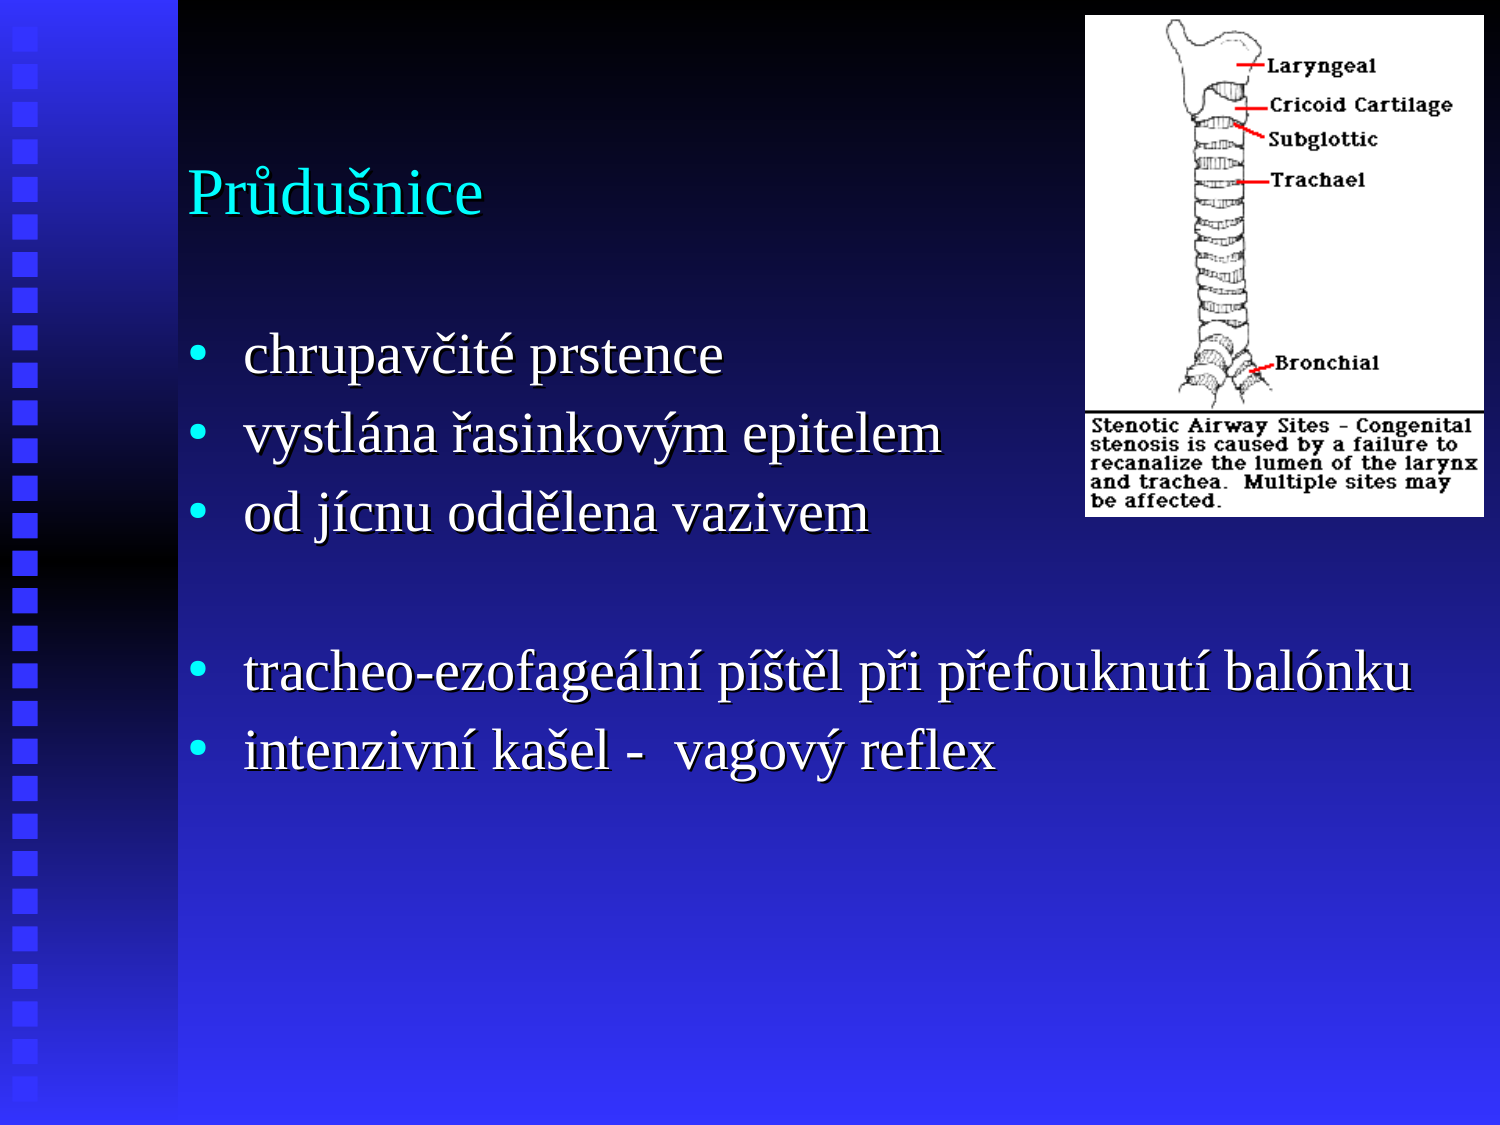

# Průdušnice
chrupavčité prstence
vystlána řasinkovým epitelem
od jícnu oddělena vazivem
tracheo-ezofageální píštěl při přefouknutí balónku
intenzivní kašel - vagový reflex